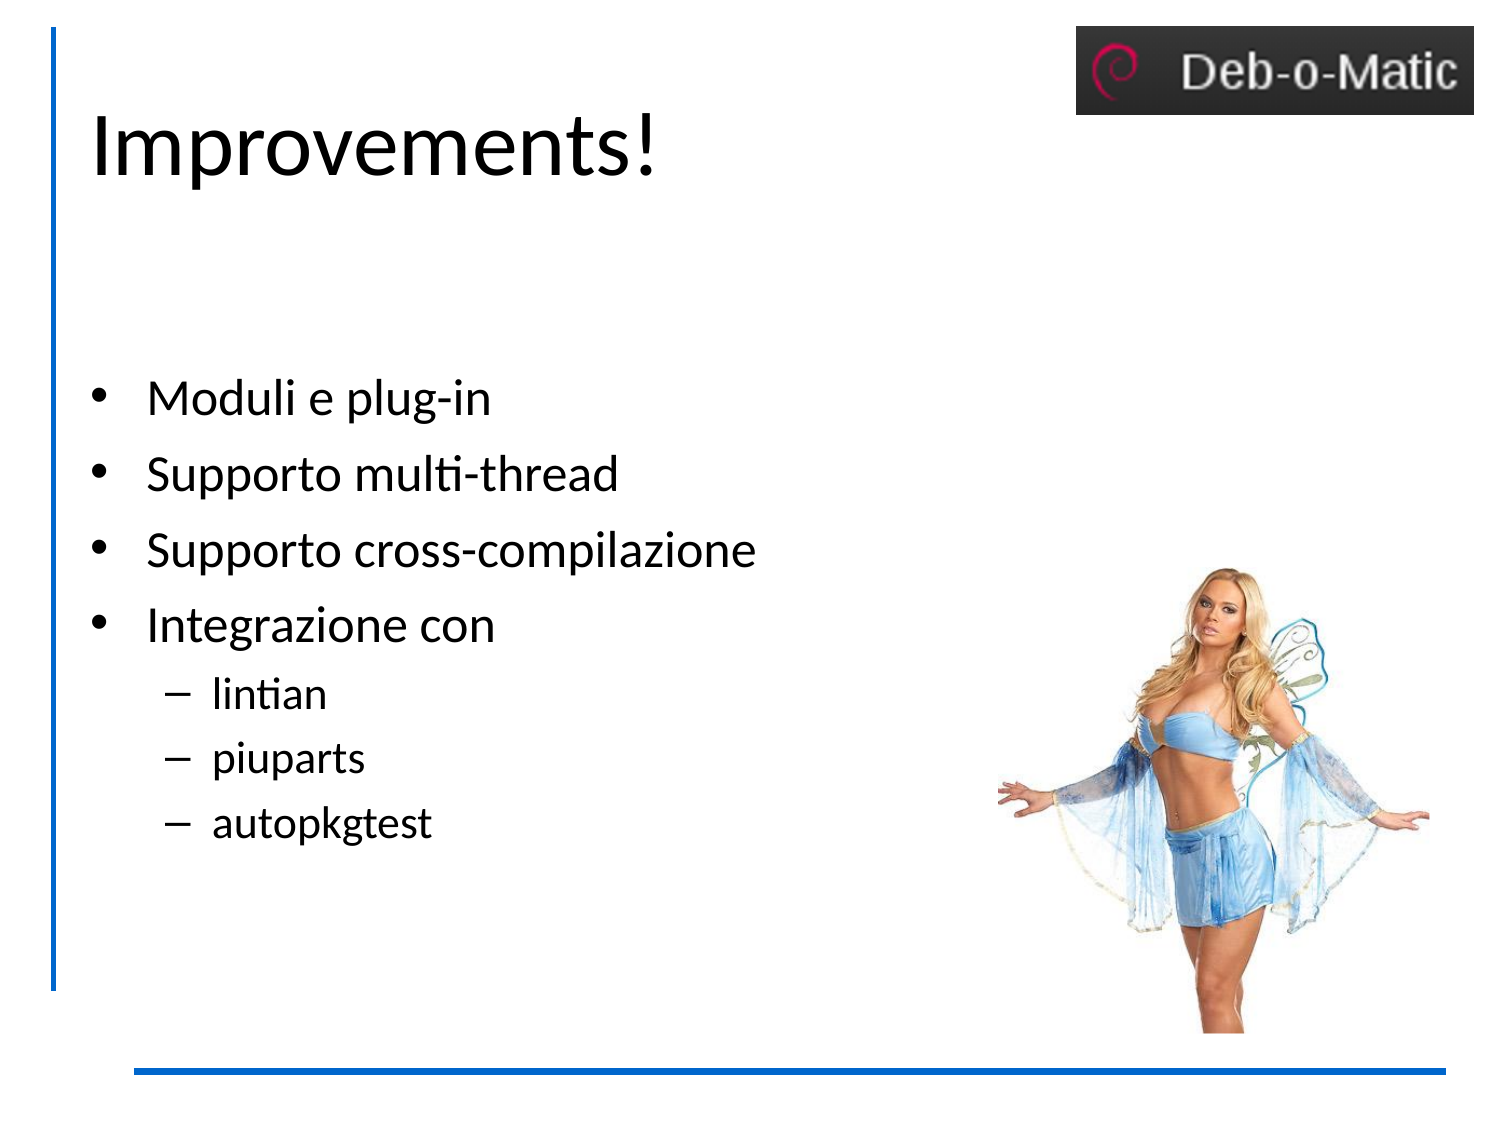

# Improvements!
Moduli e plug-in
Supporto multi-thread
Supporto cross-compilazione
Integrazione con
lintian
piuparts
autopkgtest